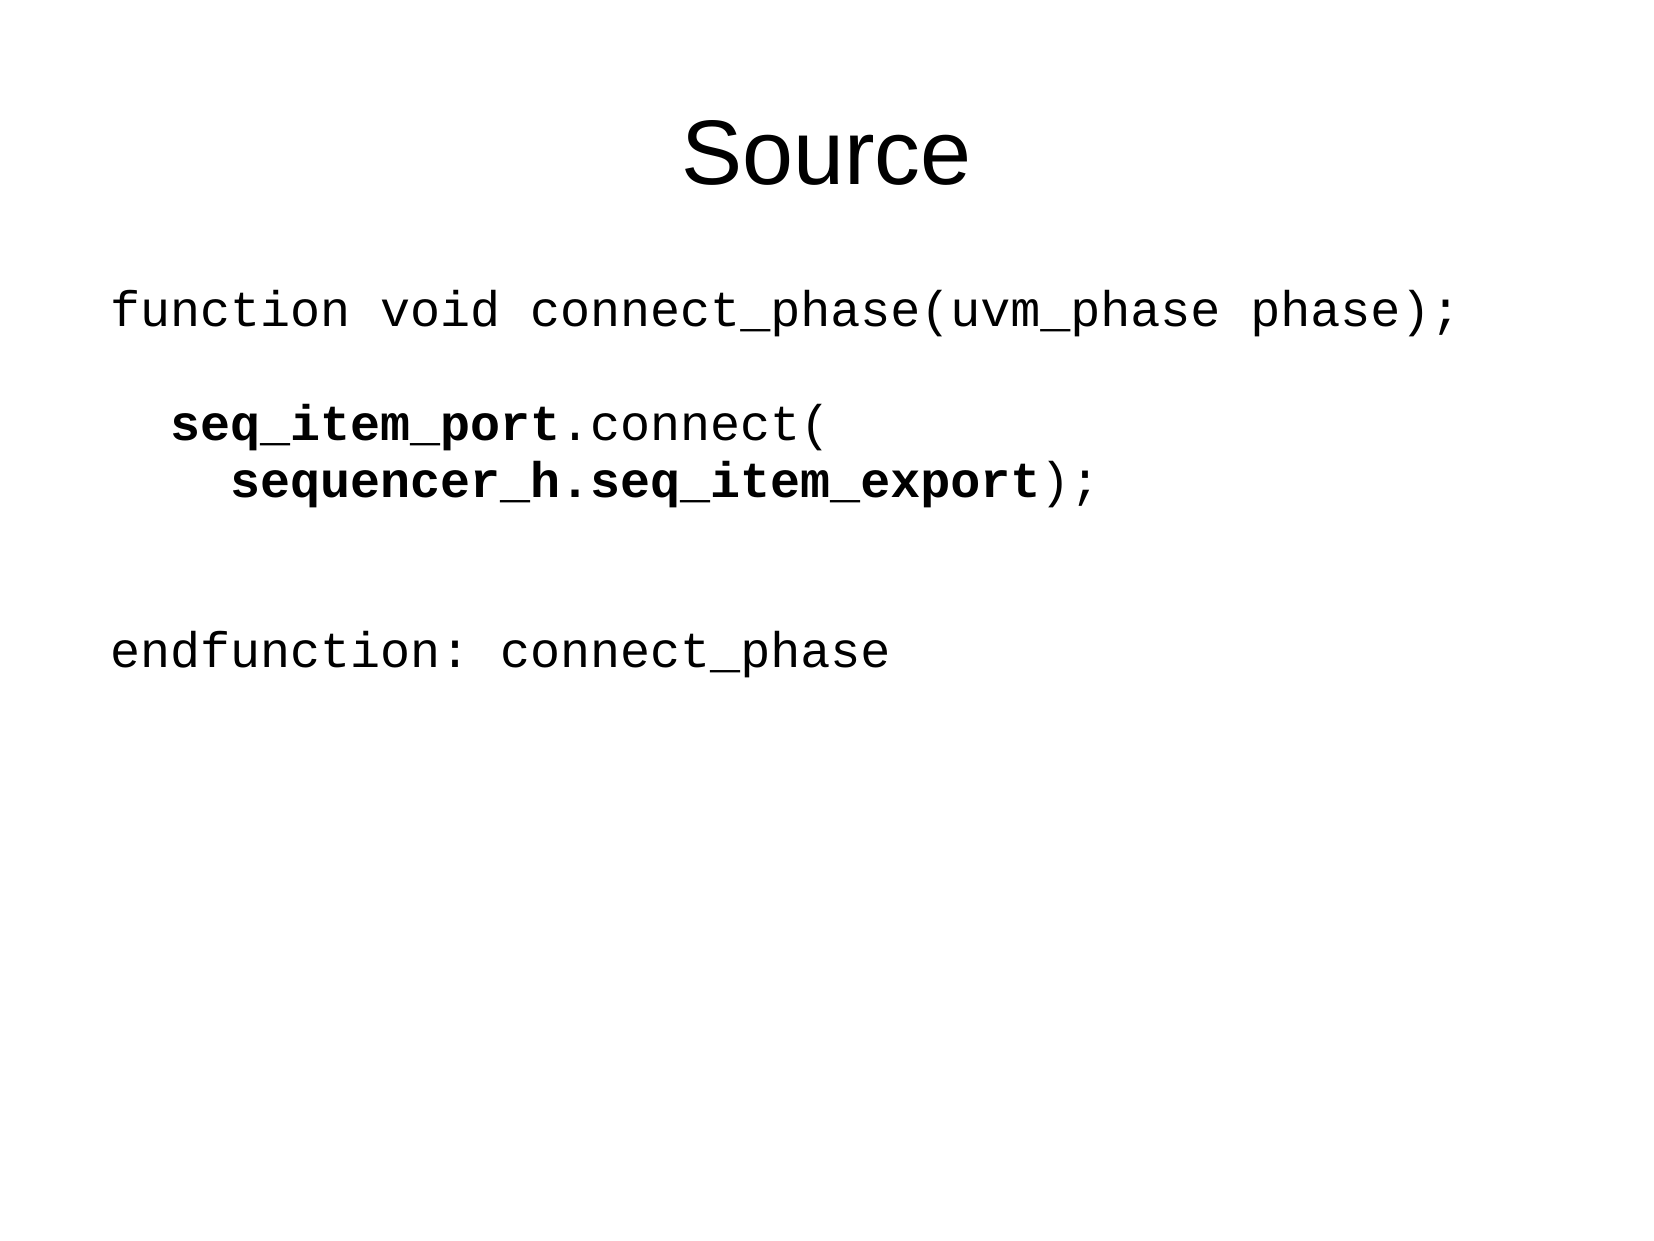

# Source
function void connect_phase(uvm_phase phase);
 seq_item_port.connect(
 sequencer_h.seq_item_export);
endfunction: connect_phase